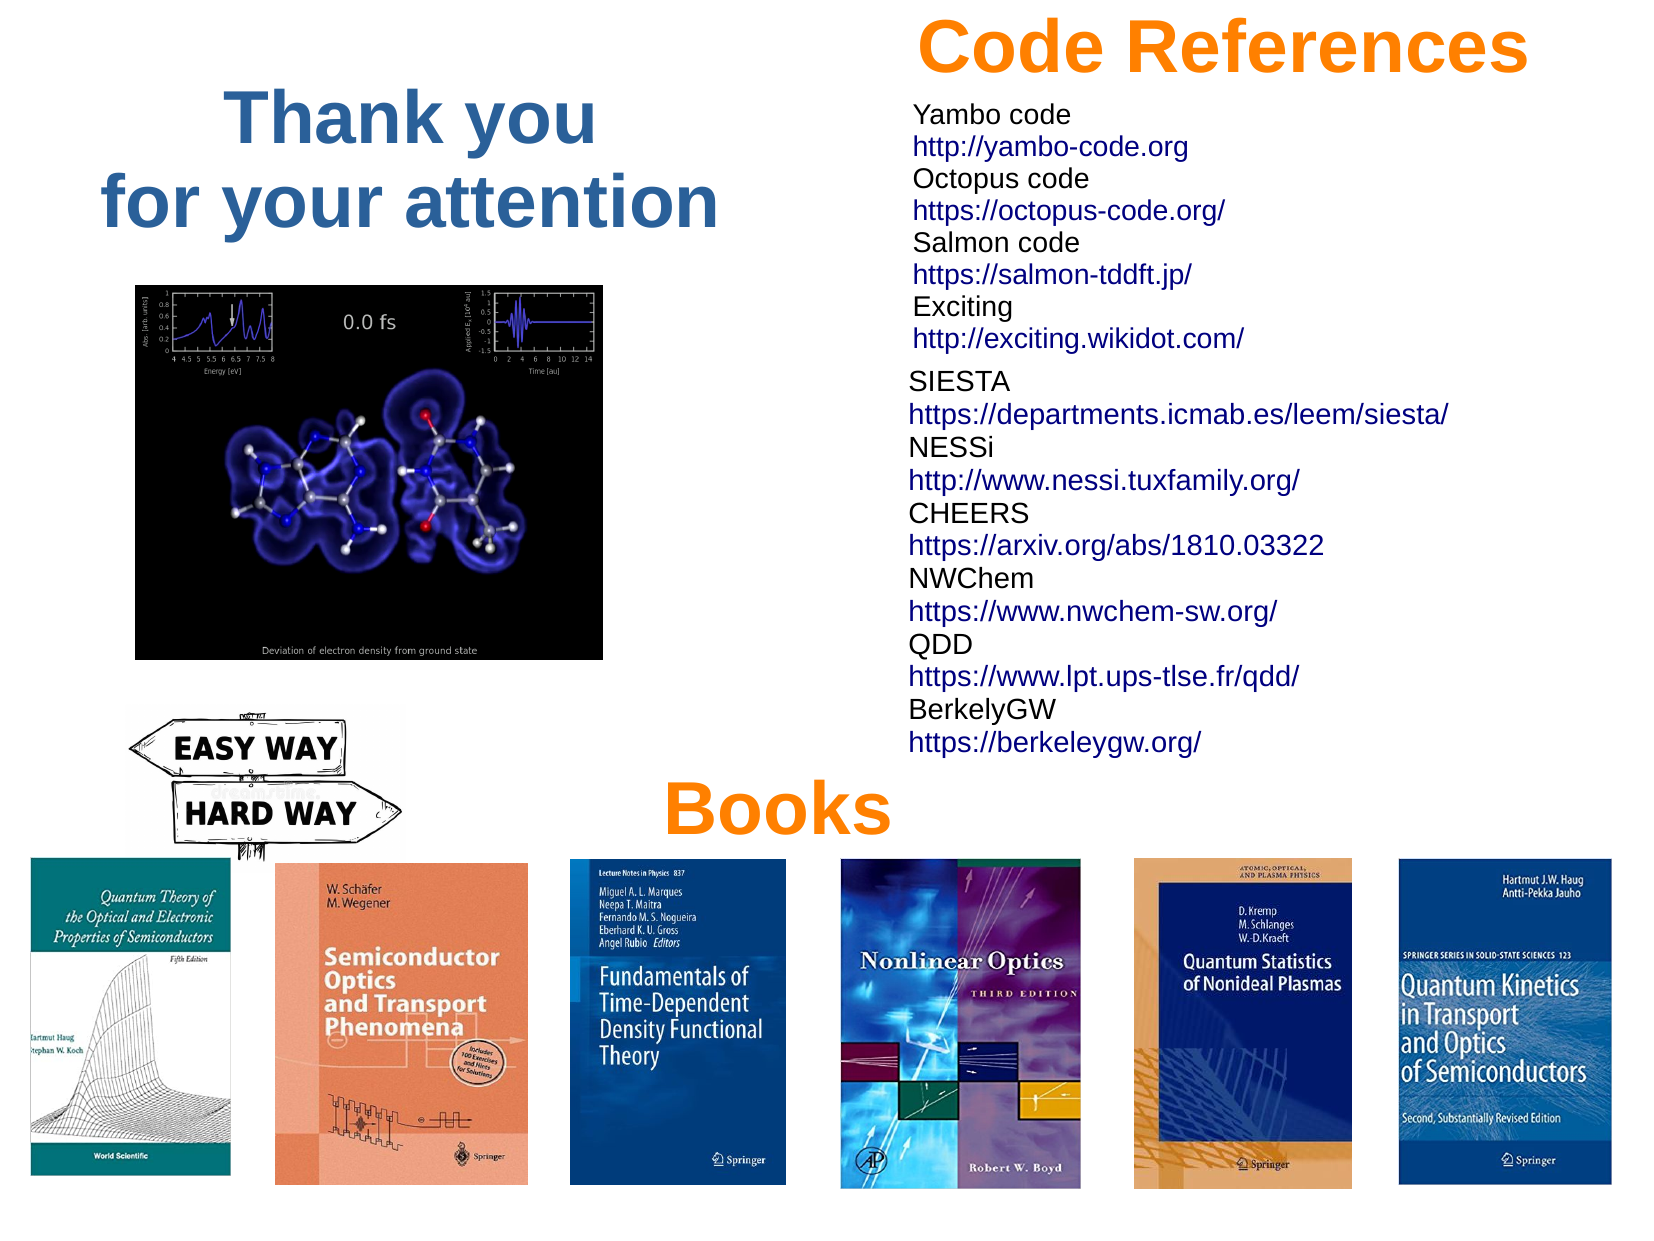

Code References
# Yambo code http://yambo-code.org Octopus code https://octopus-code.org/ Salmon code https://salmon-tddft.jp/ Exciting http://exciting.wikidot.com/
Thank you
for your attention
SIESTA
https://departments.icmab.es/leem/siesta/
NESSi
http://www.nessi.tuxfamily.org/
CHEERS
https://arxiv.org/abs/1810.03322
NWChem
https://www.nwchem-sw.org/
QDD
https://www.lpt.ups-tlse.fr/qdd/
BerkelyGW
https://berkeleygw.org/
Books